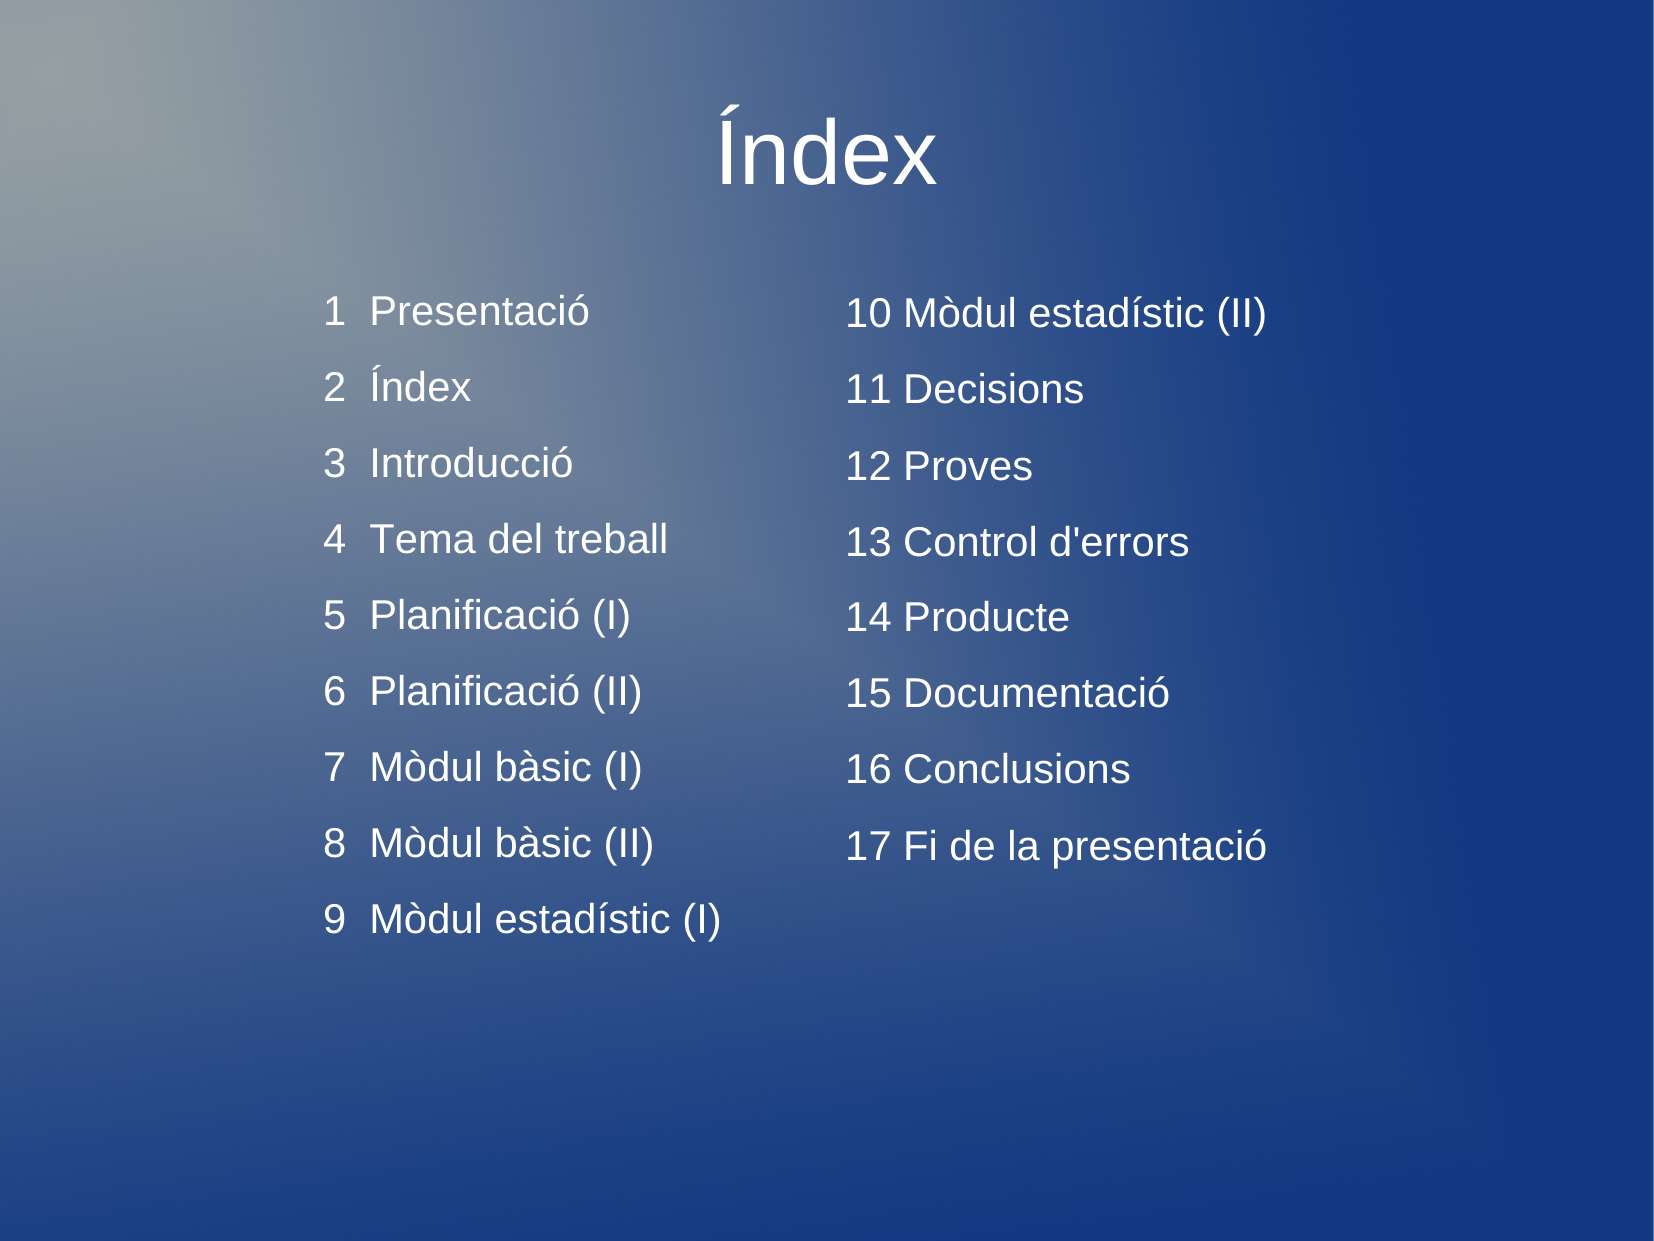

# Índex
1 Presentació
2 Índex
3 Introducció
4 Tema del treball
5 Planificació (I)
6 Planificació (II)
7 Mòdul bàsic (I)
8 Mòdul bàsic (II)
9 Mòdul estadístic (I)
10 Mòdul estadístic (II)
11 Decisions
12 Proves
13 Control d'errors
14 Producte
15 Documentació
16 Conclusions
17 Fi de la presentació